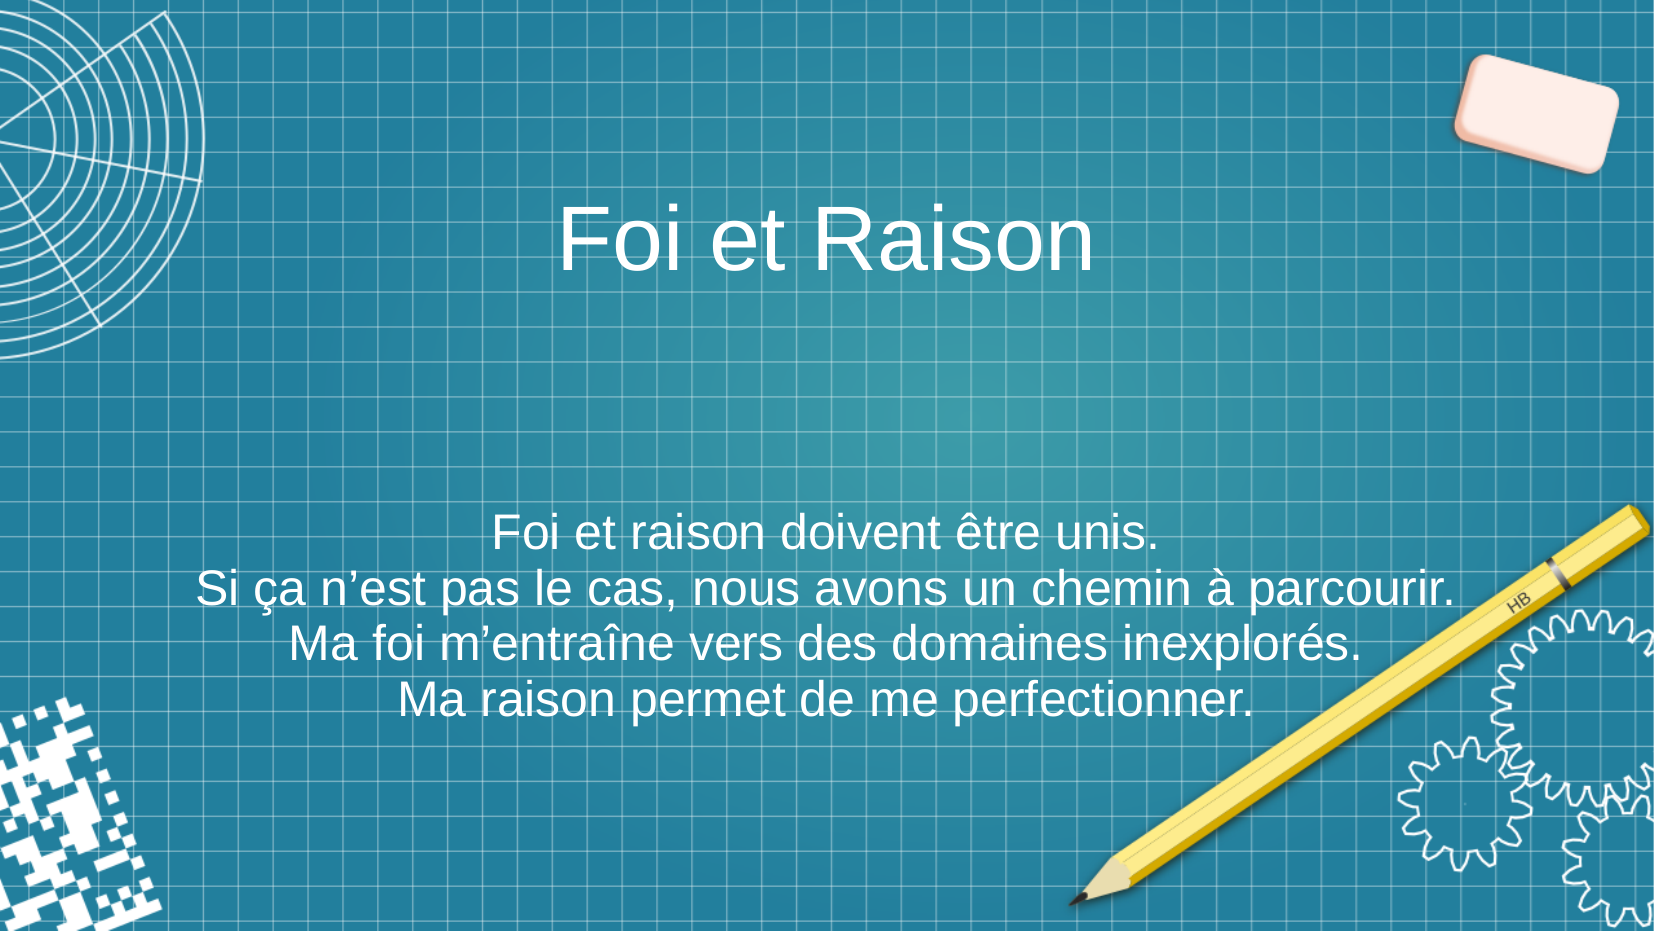

# Foi et Raison
Foi et raison doivent être unis.
Si ça n’est pas le cas, nous avons un chemin à parcourir.
Ma foi m’entraîne vers des domaines inexplorés.
Ma raison permet de me perfectionner.